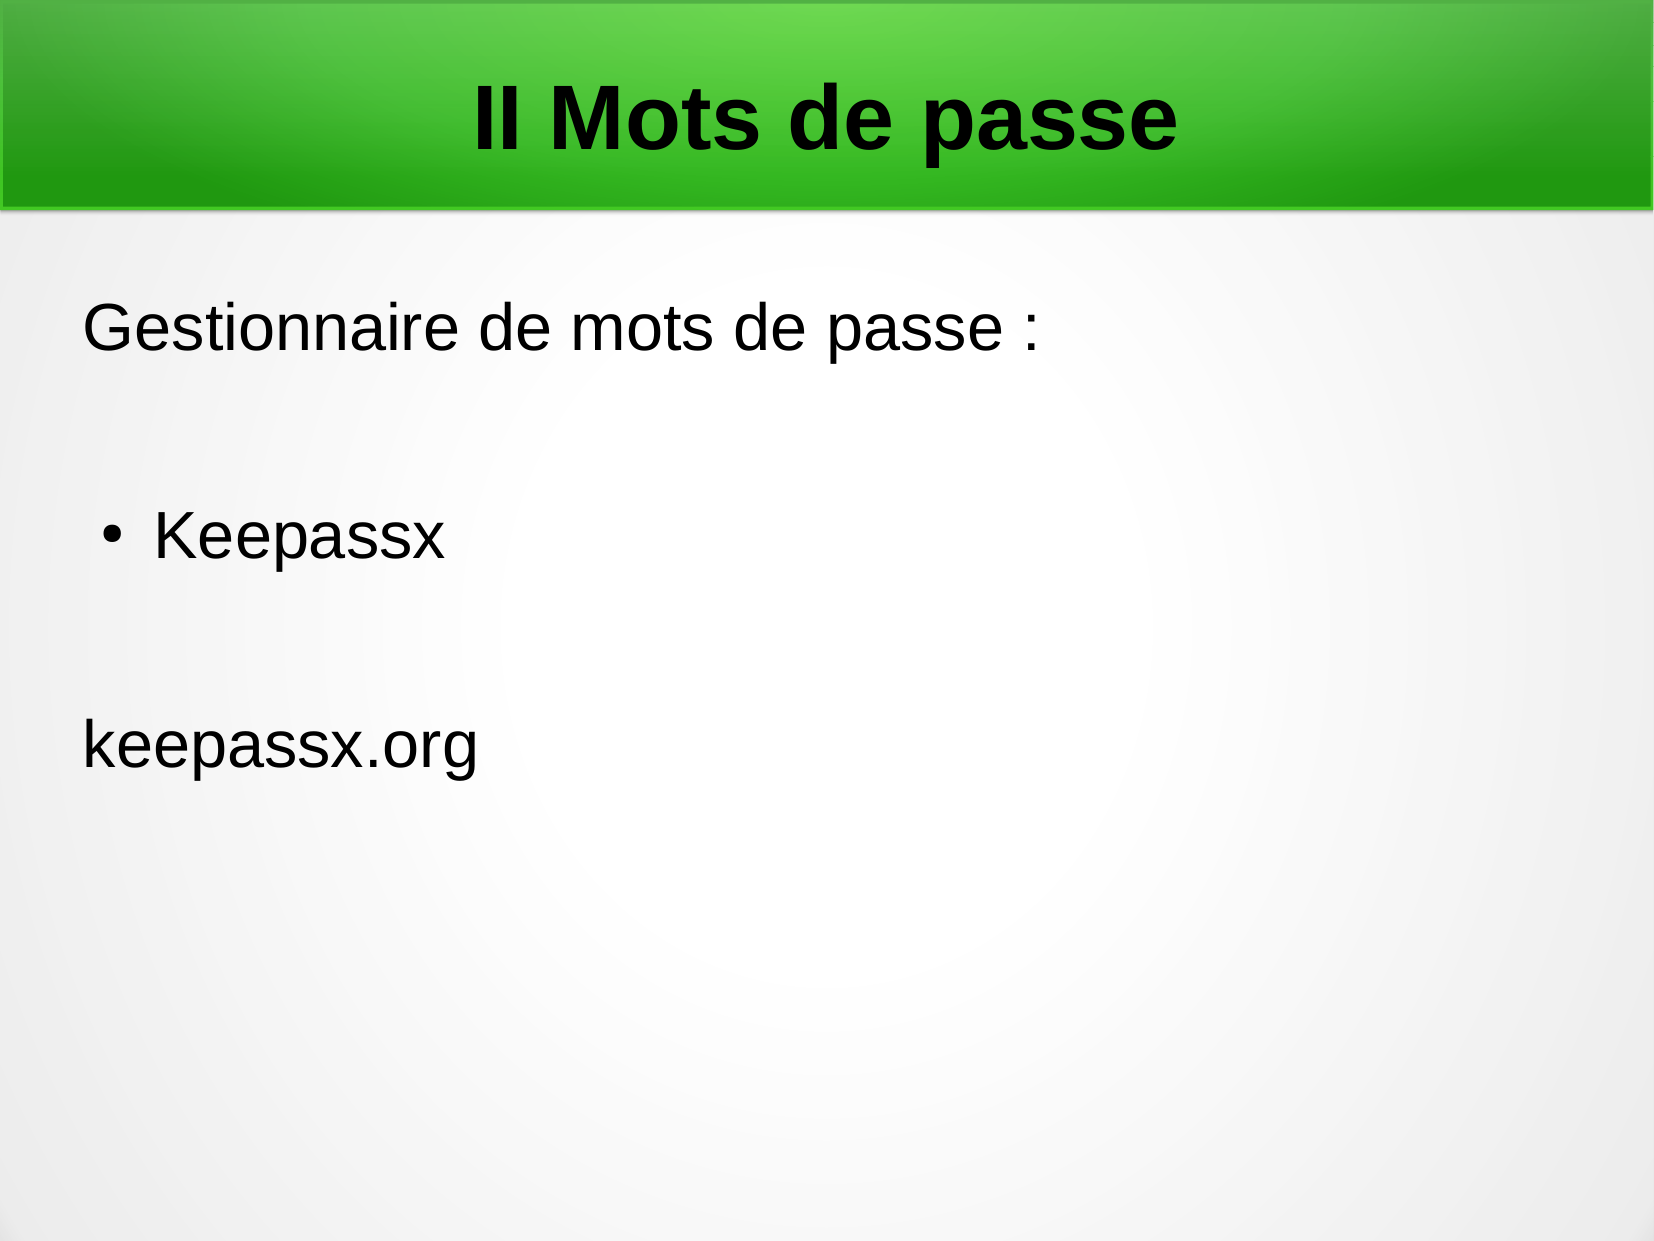

# II Mots de passe
Gestionnaire de mots de passe :
Keepassx
keepassx.org